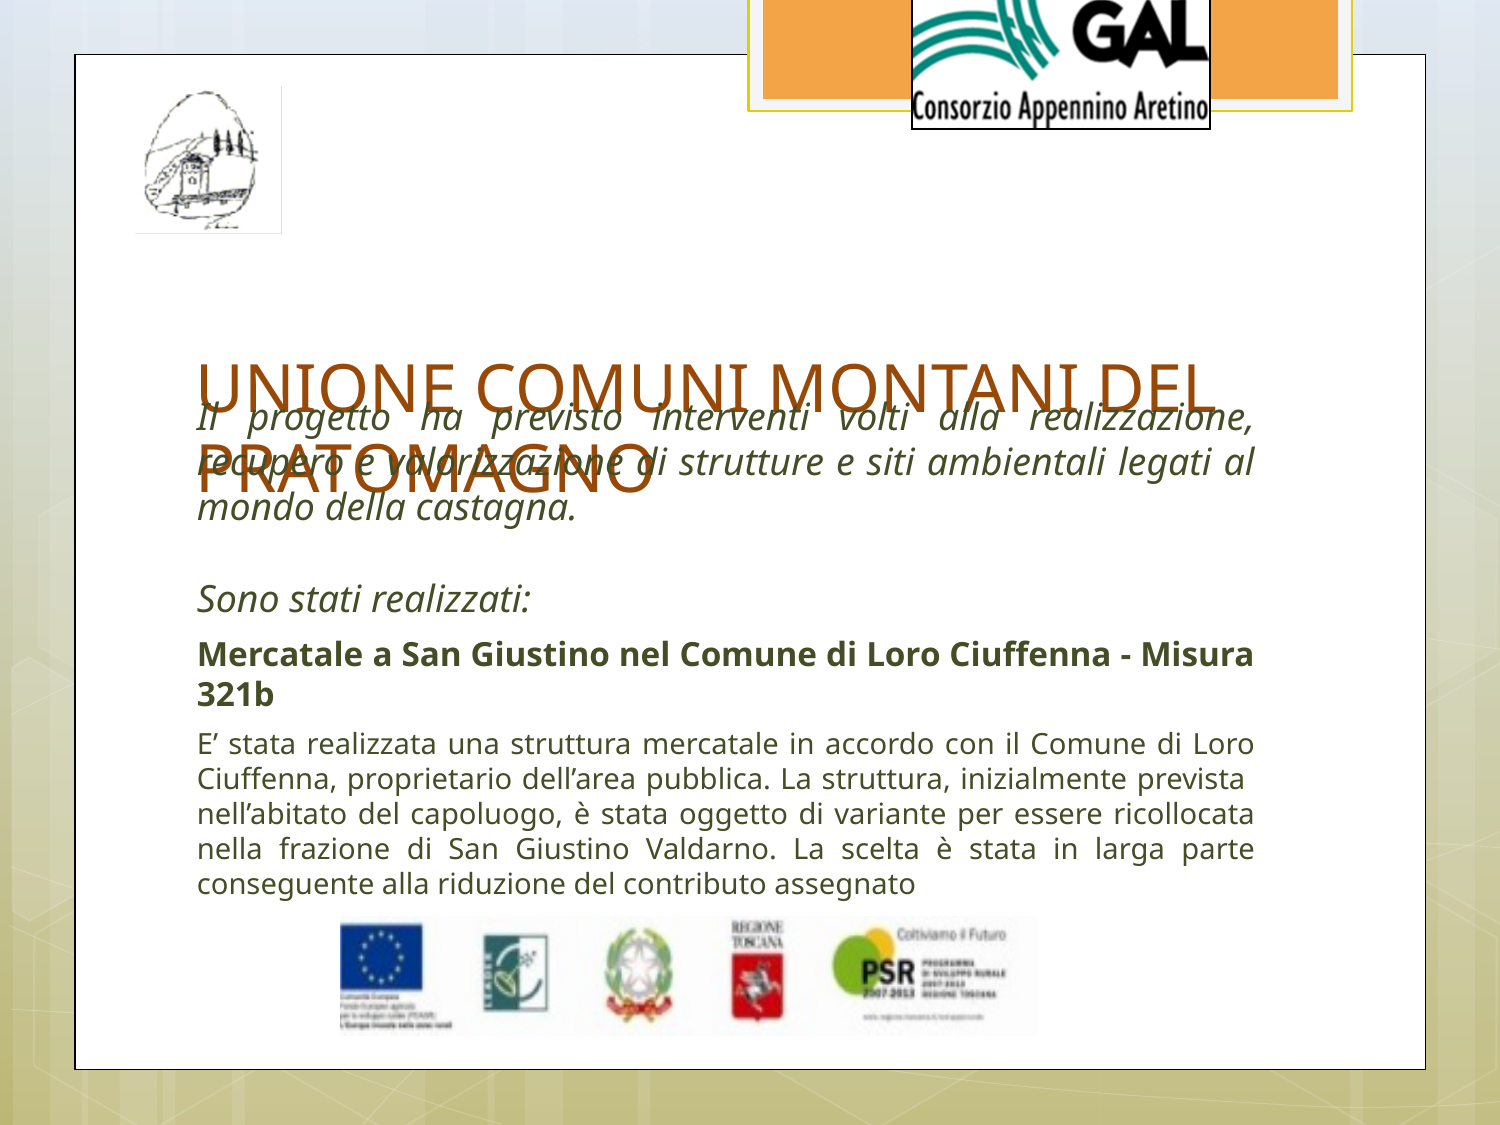

# UNIONE COMUNI MONTANI DEL PRATOMAGNO
Il progetto ha previsto interventi volti alla realizzazione, recupero e valorizzazione di strutture e siti ambientali legati al mondo della castagna.
Sono stati realizzati:
Mercatale a San Giustino nel Comune di Loro Ciuffenna - Misura 321b
E’ stata realizzata una struttura mercatale in accordo con il Comune di Loro Ciuffenna, proprietario dell’area pubblica. La struttura, inizialmente prevista nell’abitato del capoluogo, è stata oggetto di variante per essere ricollocata nella frazione di San Giustino Valdarno. La scelta è stata in larga parte conseguente alla riduzione del contributo assegnato